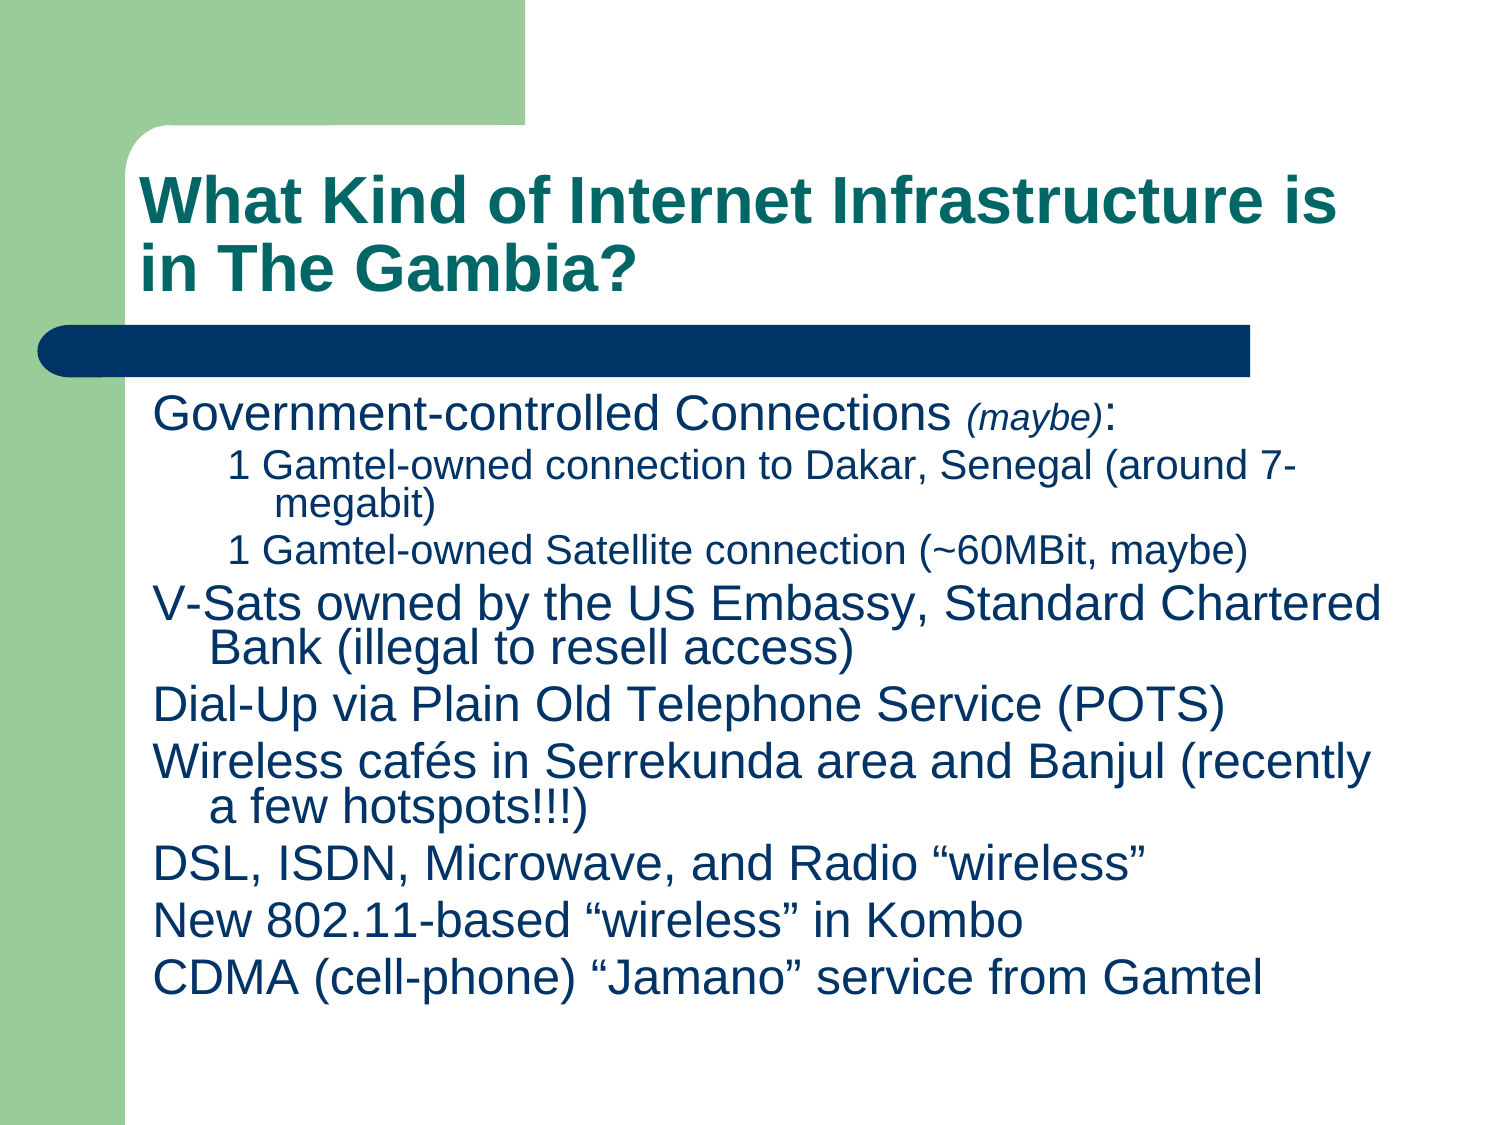

# What Kind of Internet Infrastructure is in The Gambia?
Government-controlled Connections (maybe):
1 Gamtel-owned connection to Dakar, Senegal (around 7-megabit)
1 Gamtel-owned Satellite connection (~60MBit, maybe)
V-Sats owned by the US Embassy, Standard Chartered Bank (illegal to resell access)
Dial-Up via Plain Old Telephone Service (POTS)
Wireless cafés in Serrekunda area and Banjul (recently a few hotspots!!!)
DSL, ISDN, Microwave, and Radio “wireless”
New 802.11-based “wireless” in Kombo
CDMA (cell-phone) “Jamano” service from Gamtel